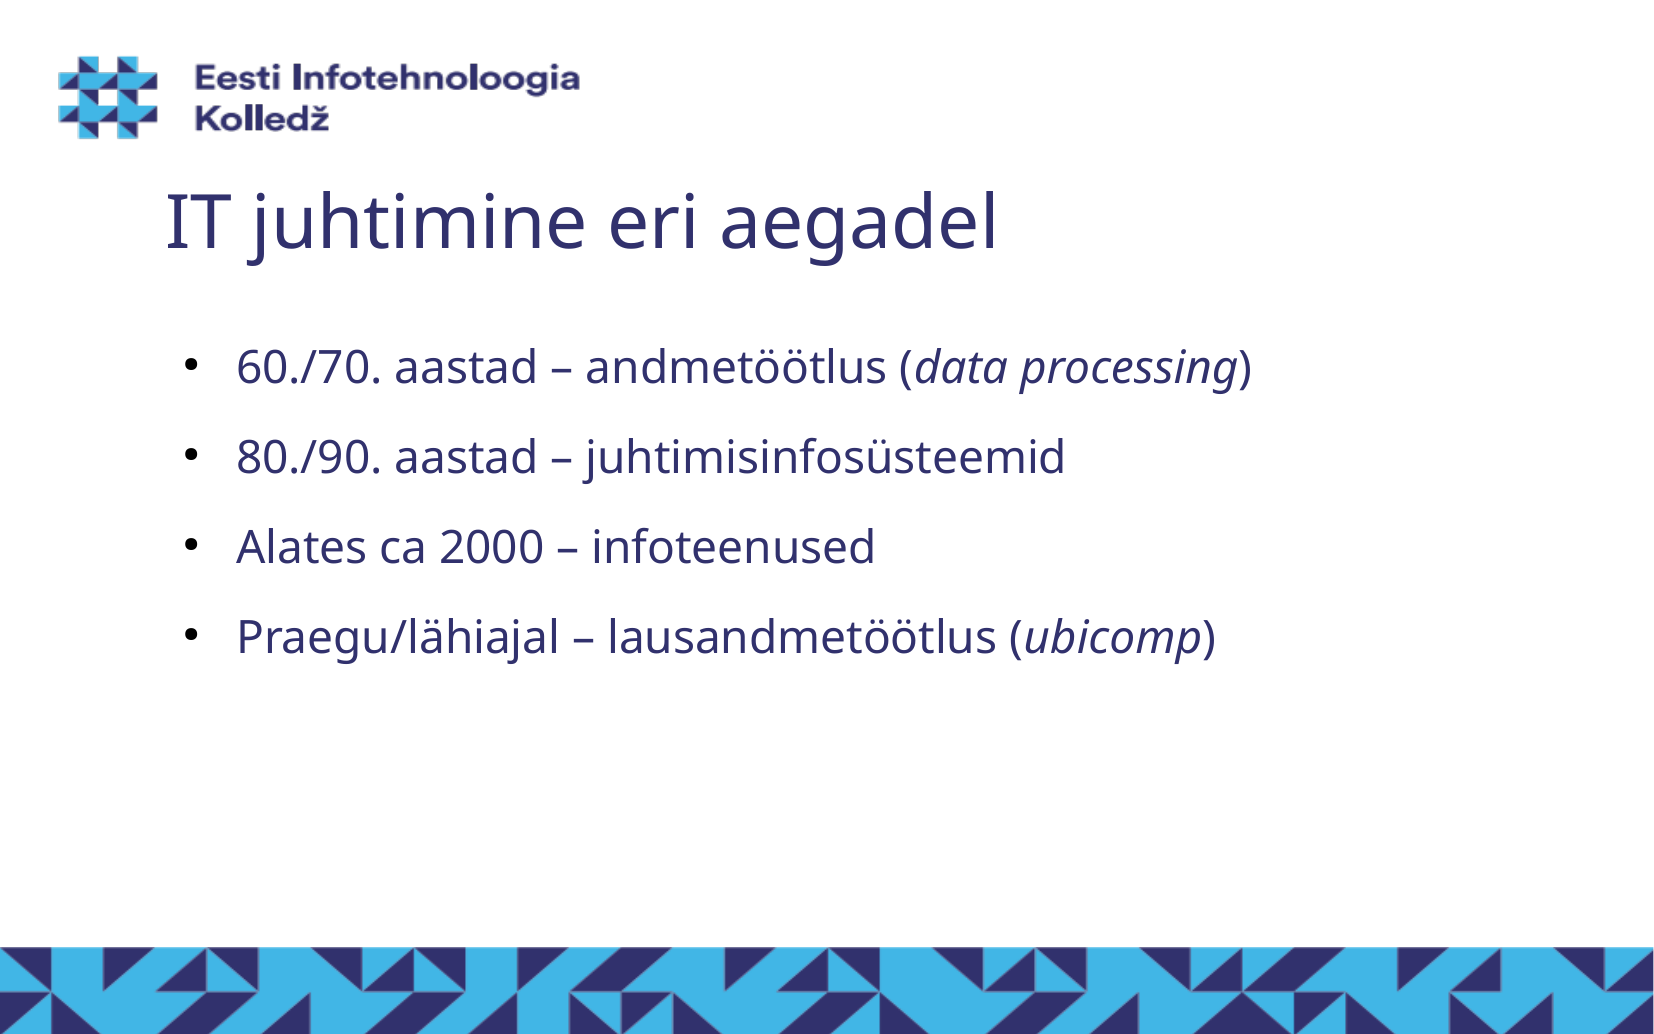

# IT juhtimine eri aegadel
60./70. aastad – andmetöötlus (data processing)
80./90. aastad – juhtimisinfosüsteemid
Alates ca 2000 – infoteenused
Praegu/lähiajal – lausandmetöötlus (ubicomp)